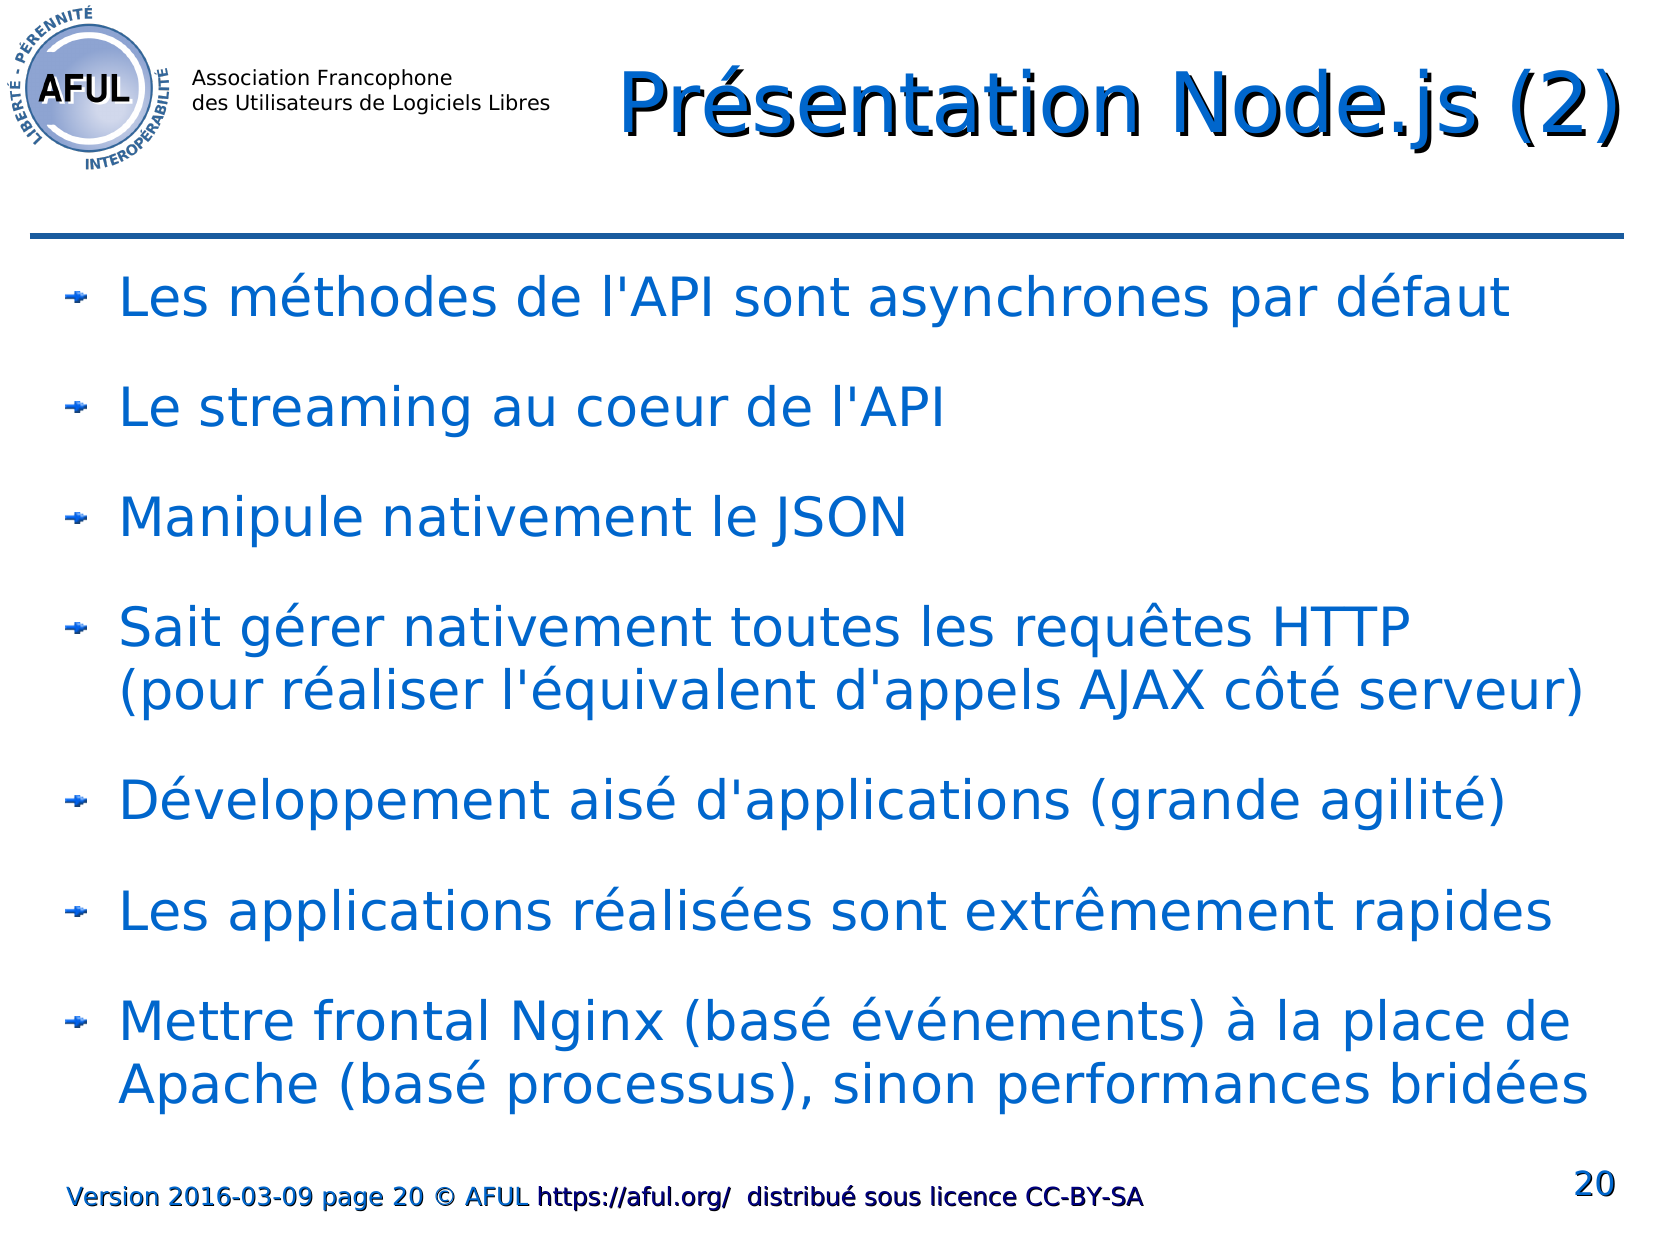

# Présentation Node.js (2)
Les méthodes de l'API sont asynchrones par défaut
Le streaming au coeur de l'API
Manipule nativement le JSON
Sait gérer nativement toutes les requêtes HTTP
(pour réaliser l'équivalent d'appels AJAX côté serveur)
Développement aisé d'applications (grande agilité)
Les applications réalisées sont extrêmement rapides
Mettre frontal Nginx (basé événements) à la place de Apache (basé processus), sinon performances bridées